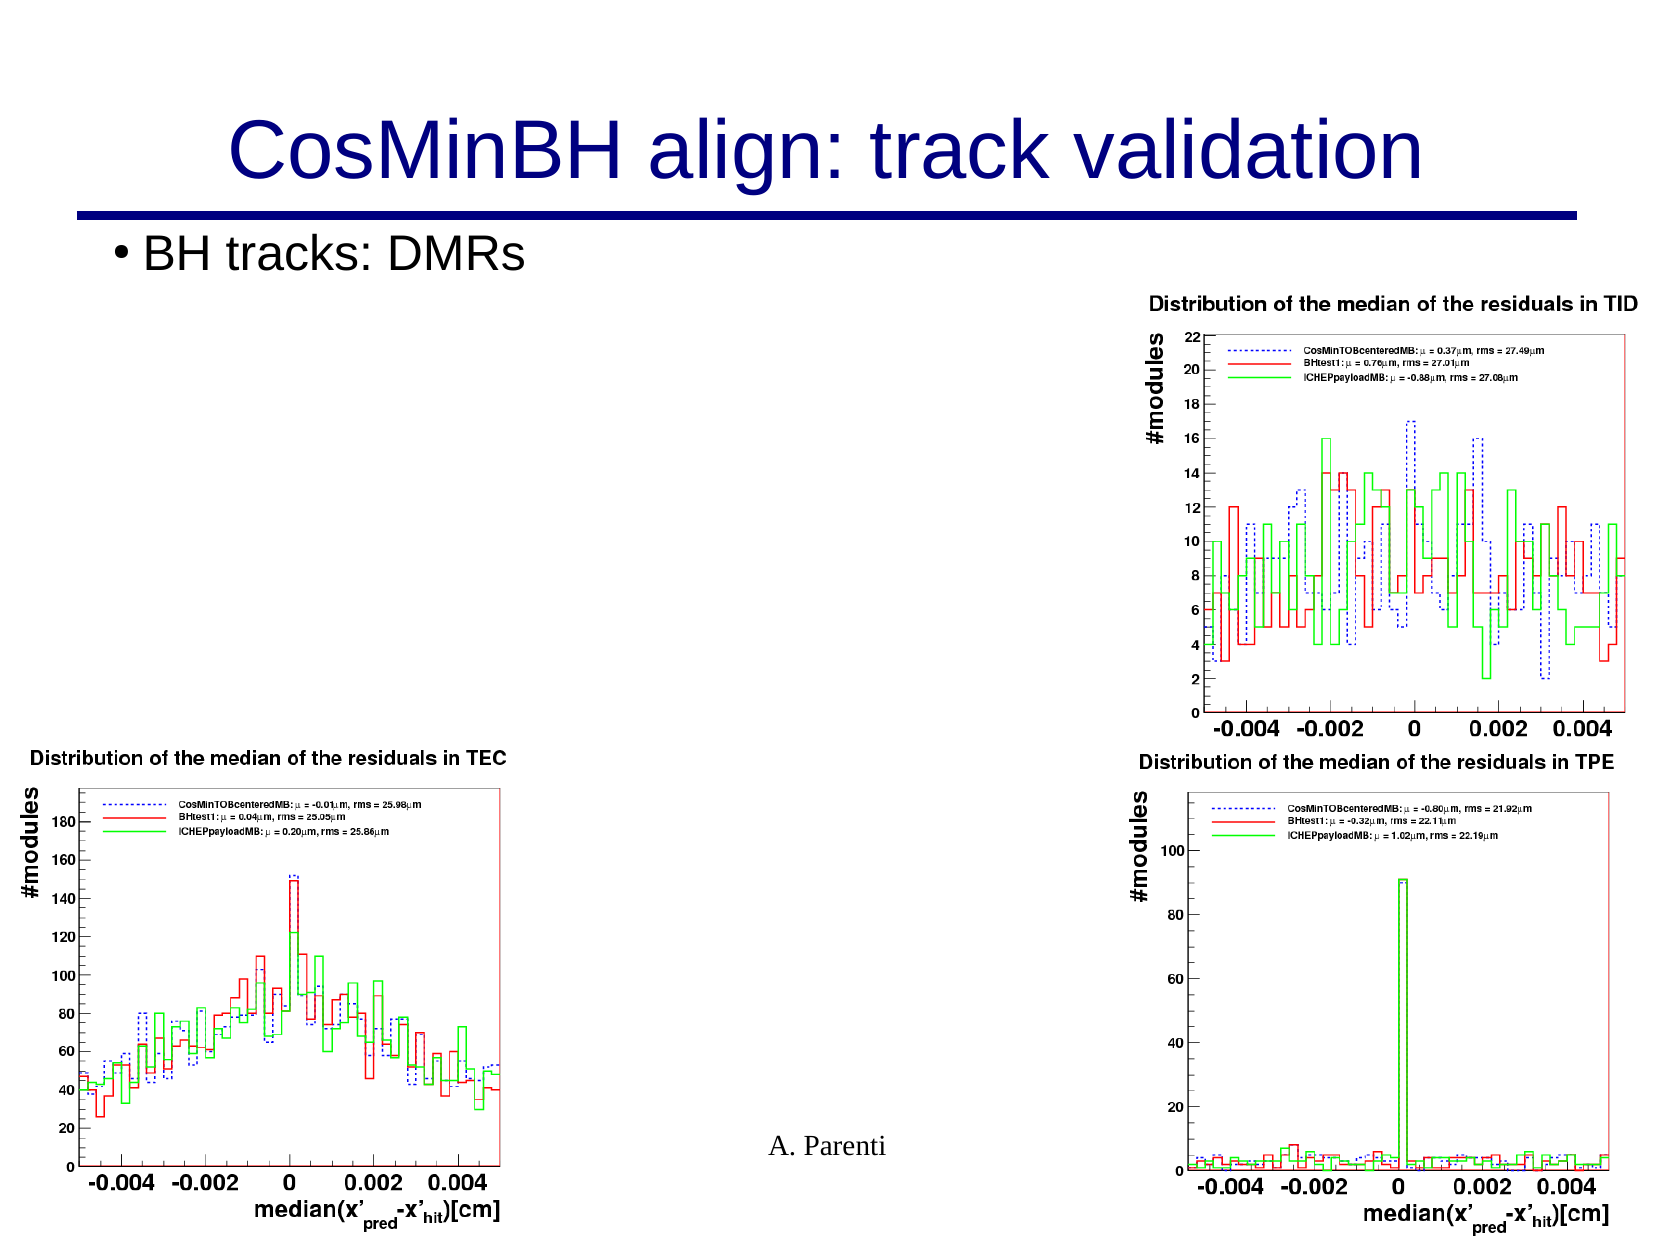

# CosMinBH align: track validation
BH tracks: DMRs
22